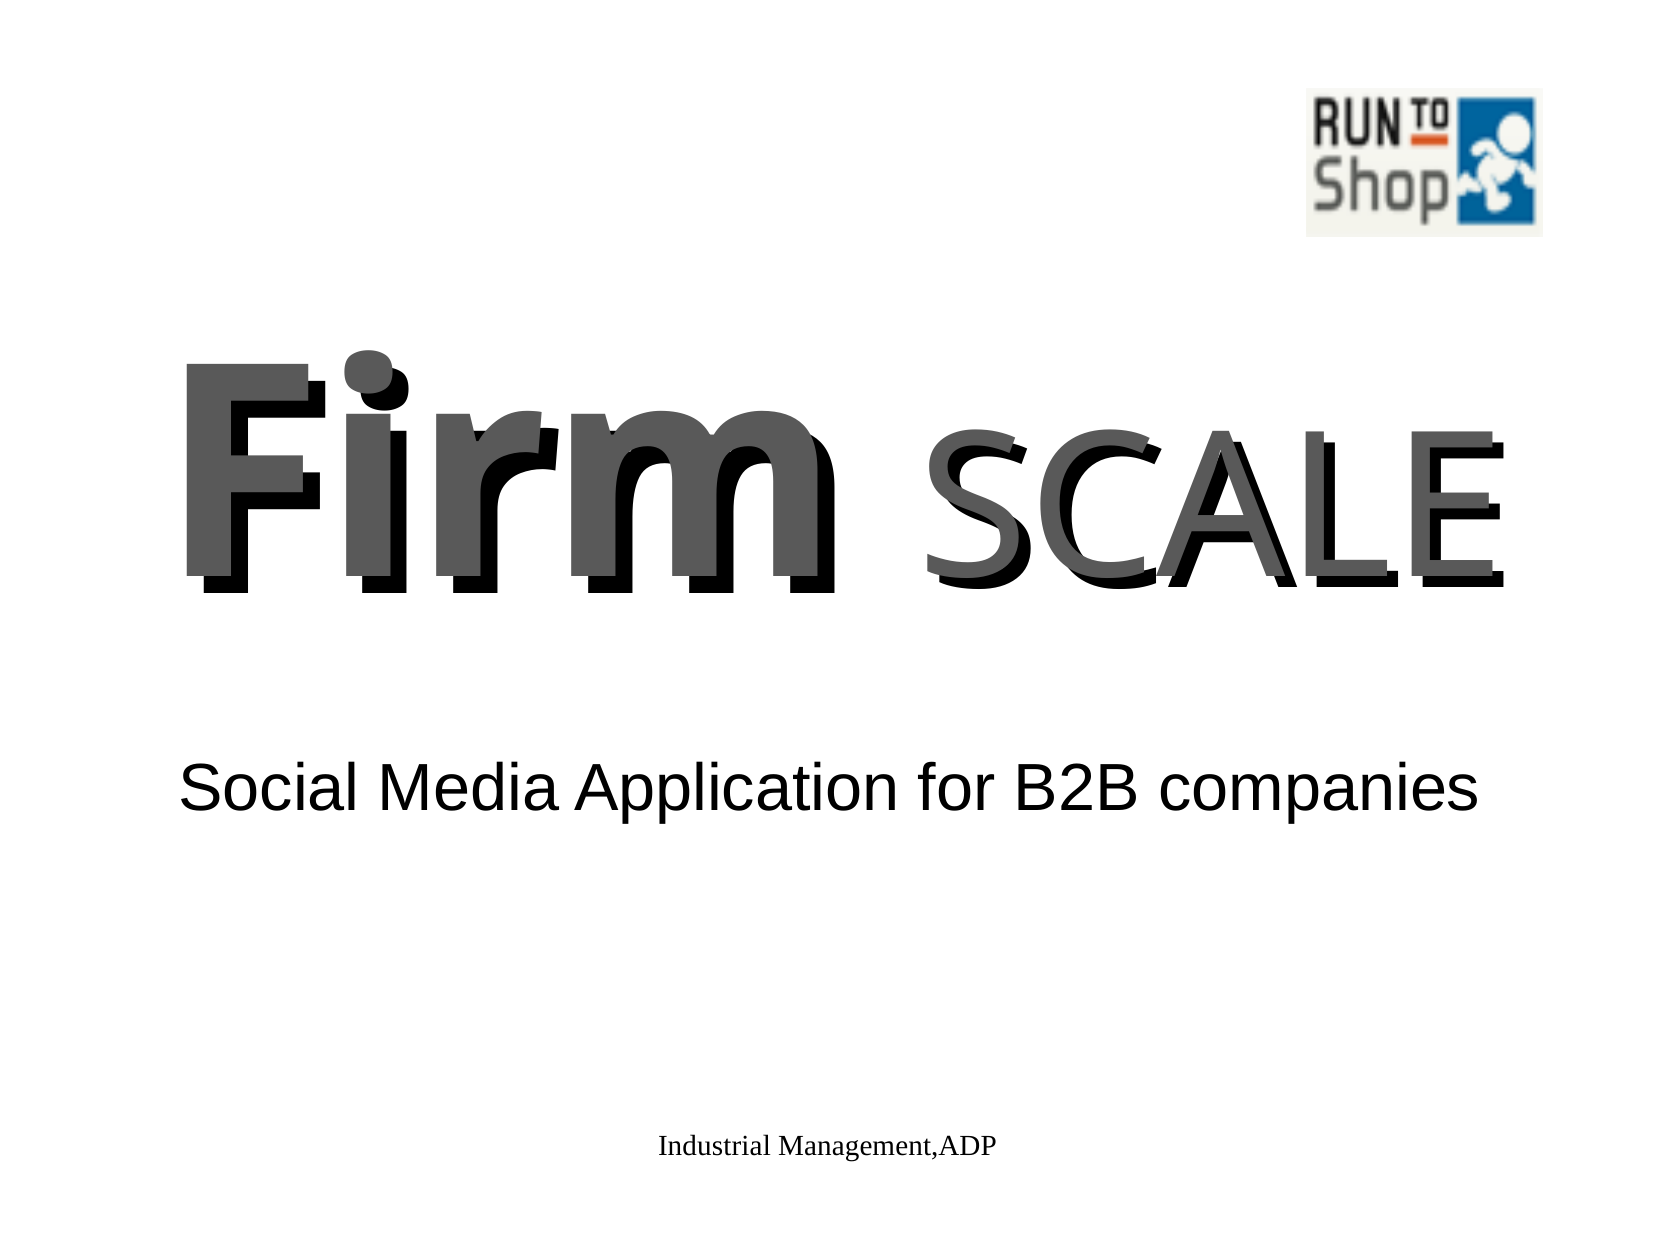

# Firm SCALE
Social Media Application for B2B companies
Industrial Management,ADP